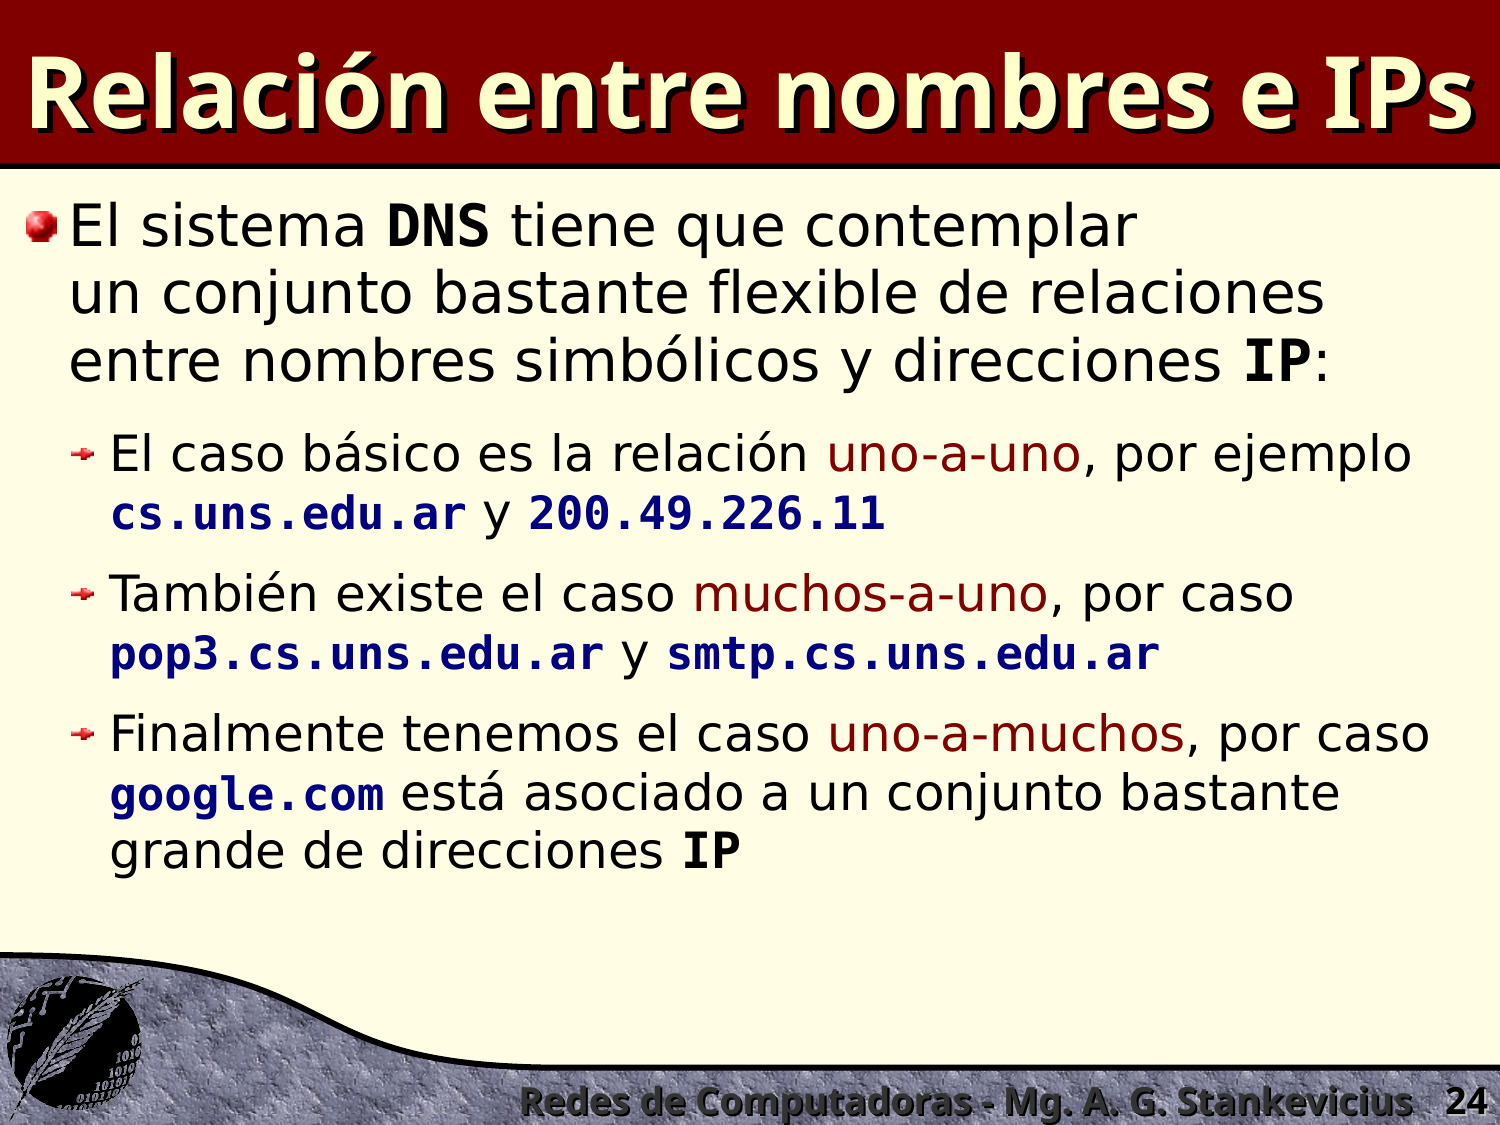

# Relación entre nombres e IPs
El sistema DNS tiene que contemplar
un conjunto bastante flexible de relaciones entre nombres simbólicos y direcciones IP:
El caso básico es la relación uno-a-uno, por ejemplo cs.uns.edu.ar y 200.49.226.11
También existe el caso muchos-a-uno, por caso pop3.cs.uns.edu.ar y smtp.cs.uns.edu.ar
Finalmente tenemos el caso uno-a-muchos, por caso google.com está asociado a un conjunto bastante grande de direcciones IP
24